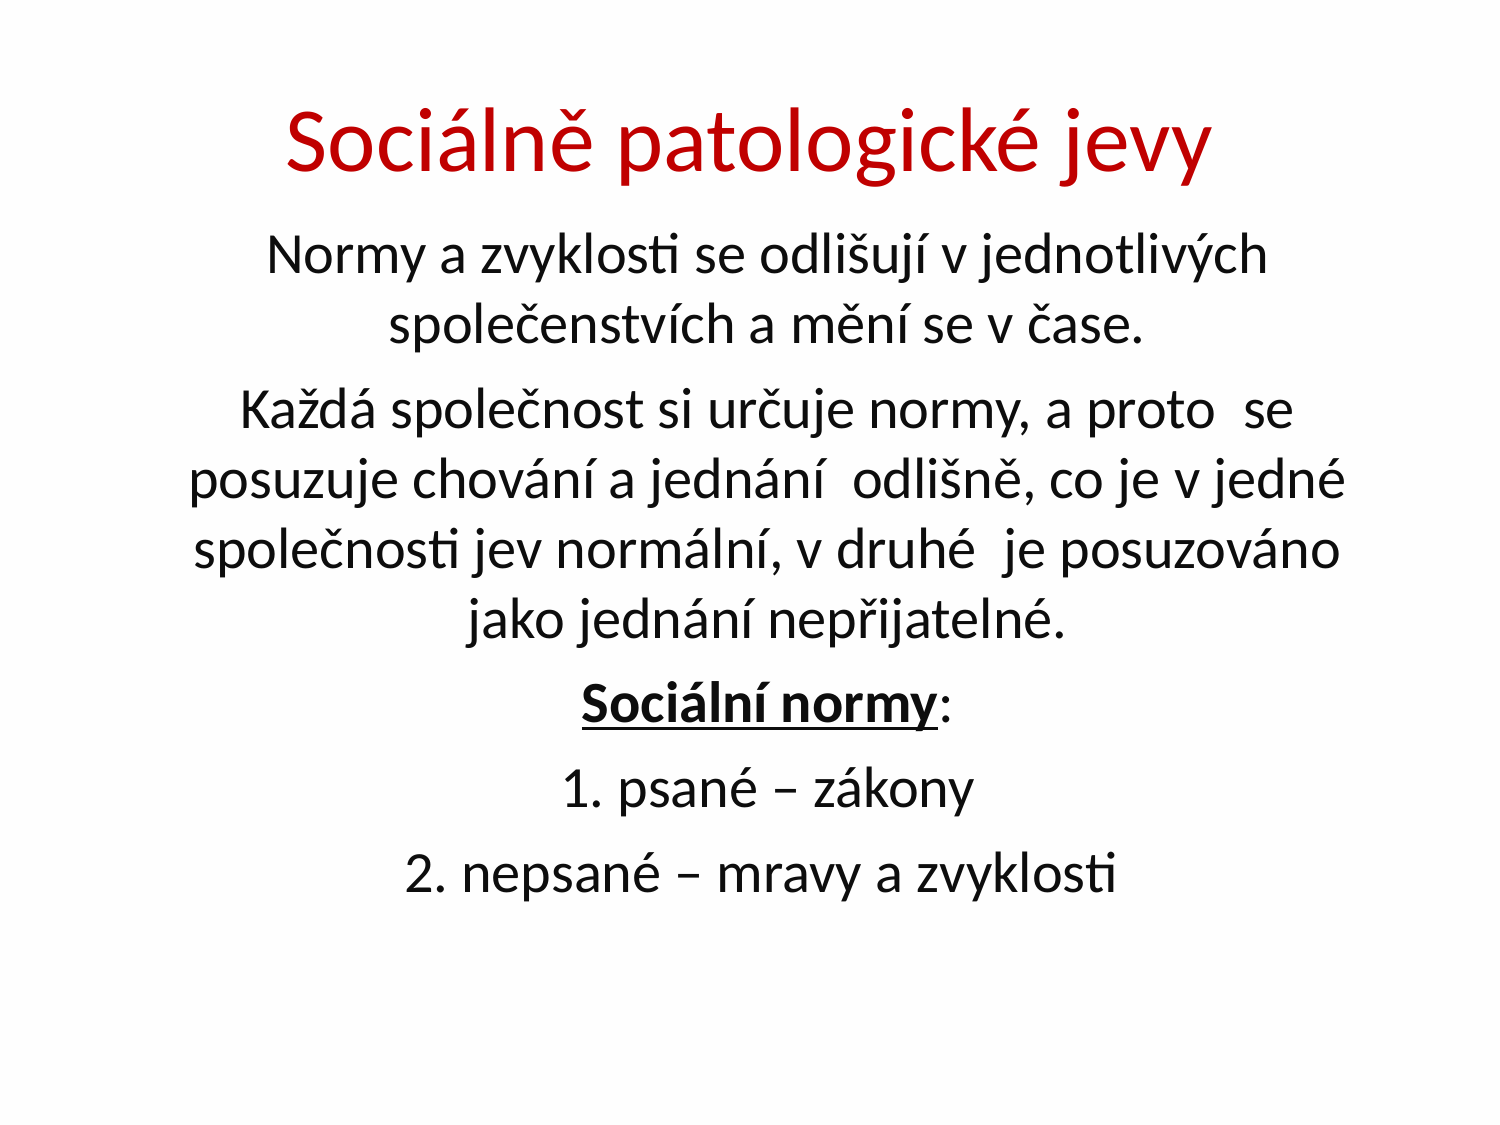

# Sociálně patologické jevy
Normy a zvyklosti se odlišují v jednotlivých společenstvích a mění se v čase.
Každá společnost si určuje normy, a proto se posuzuje chování a jednání odlišně, co je v jedné společnosti jev normální, v druhé je posuzováno jako jednání nepřijatelné.
Sociální normy:
1. psané – zákony
2. nepsané – mravy a zvyklosti